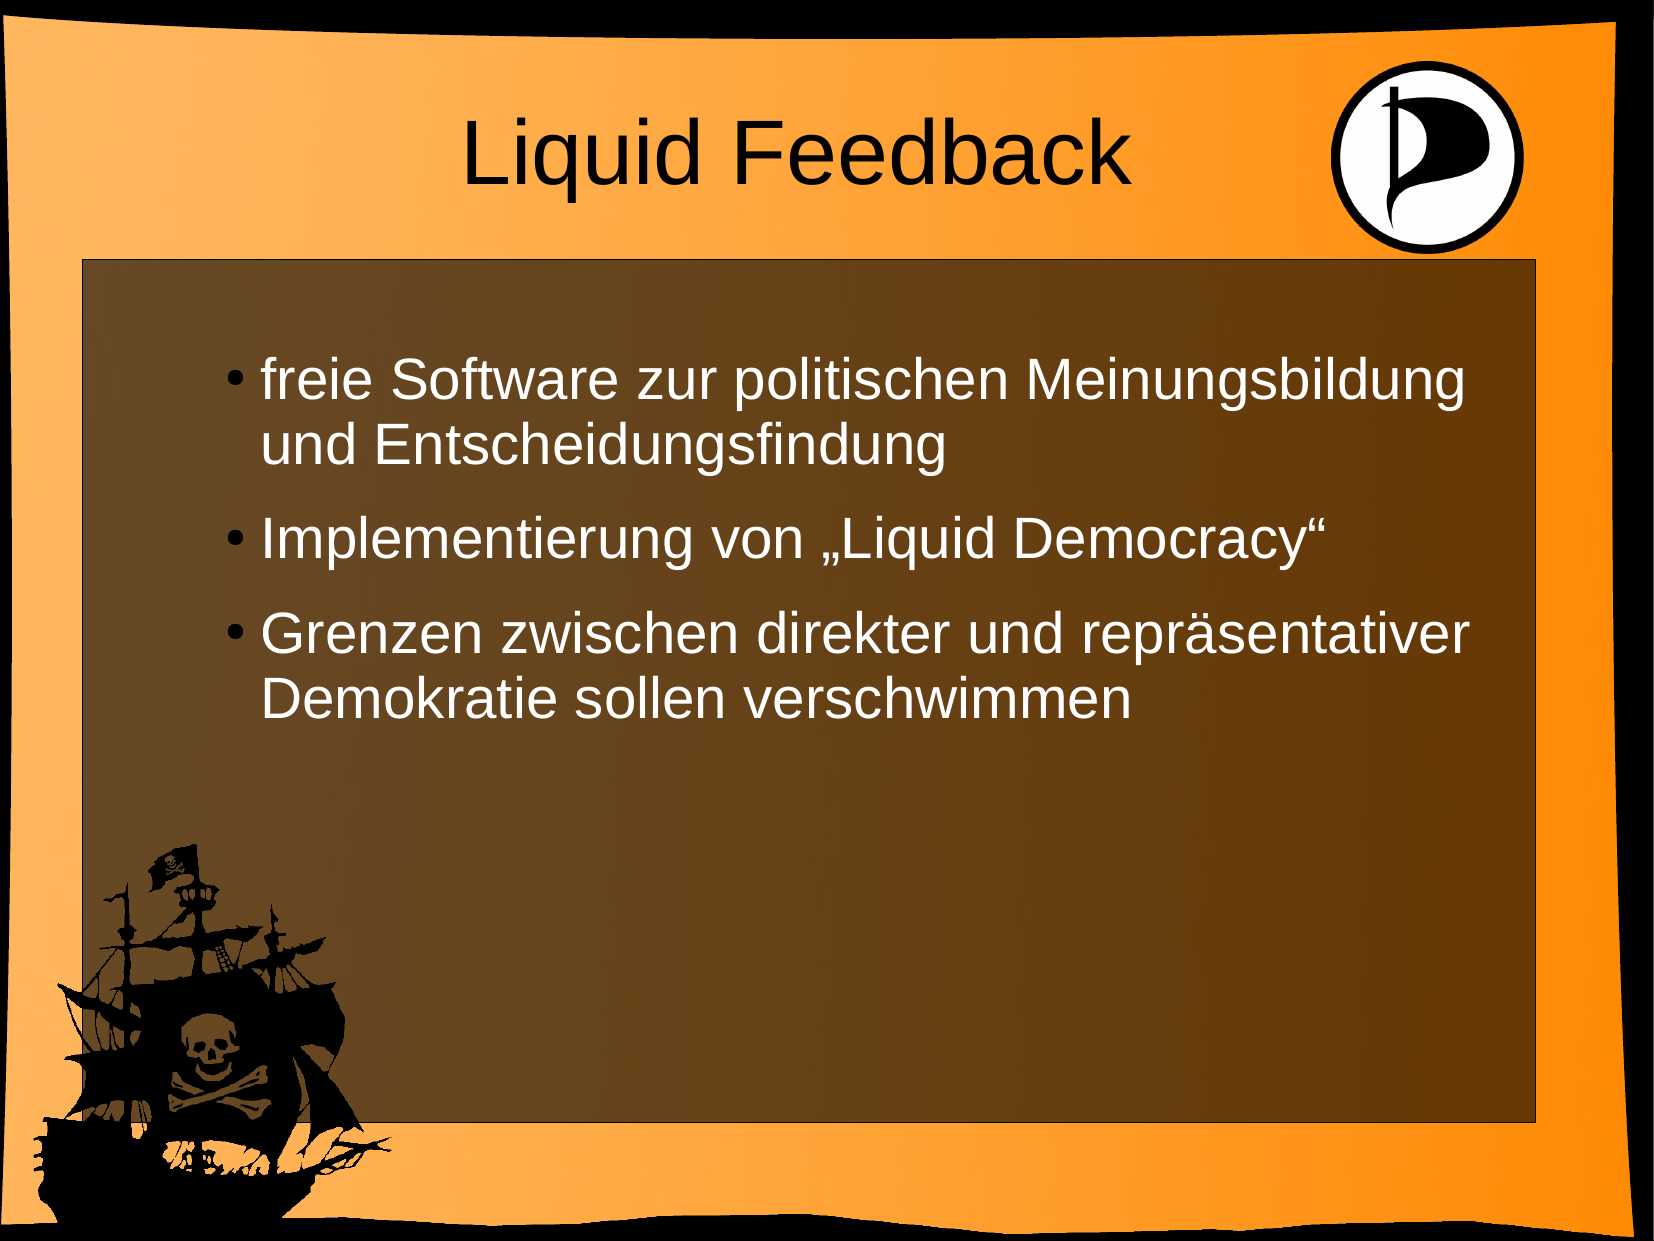

# Liquid Feedback
freie Software zur politischen Meinungsbildung und Entscheidungsfindung
Implementierung von „Liquid Democracy“
Grenzen zwischen direkter und repräsentativer Demokratie sollen verschwimmen